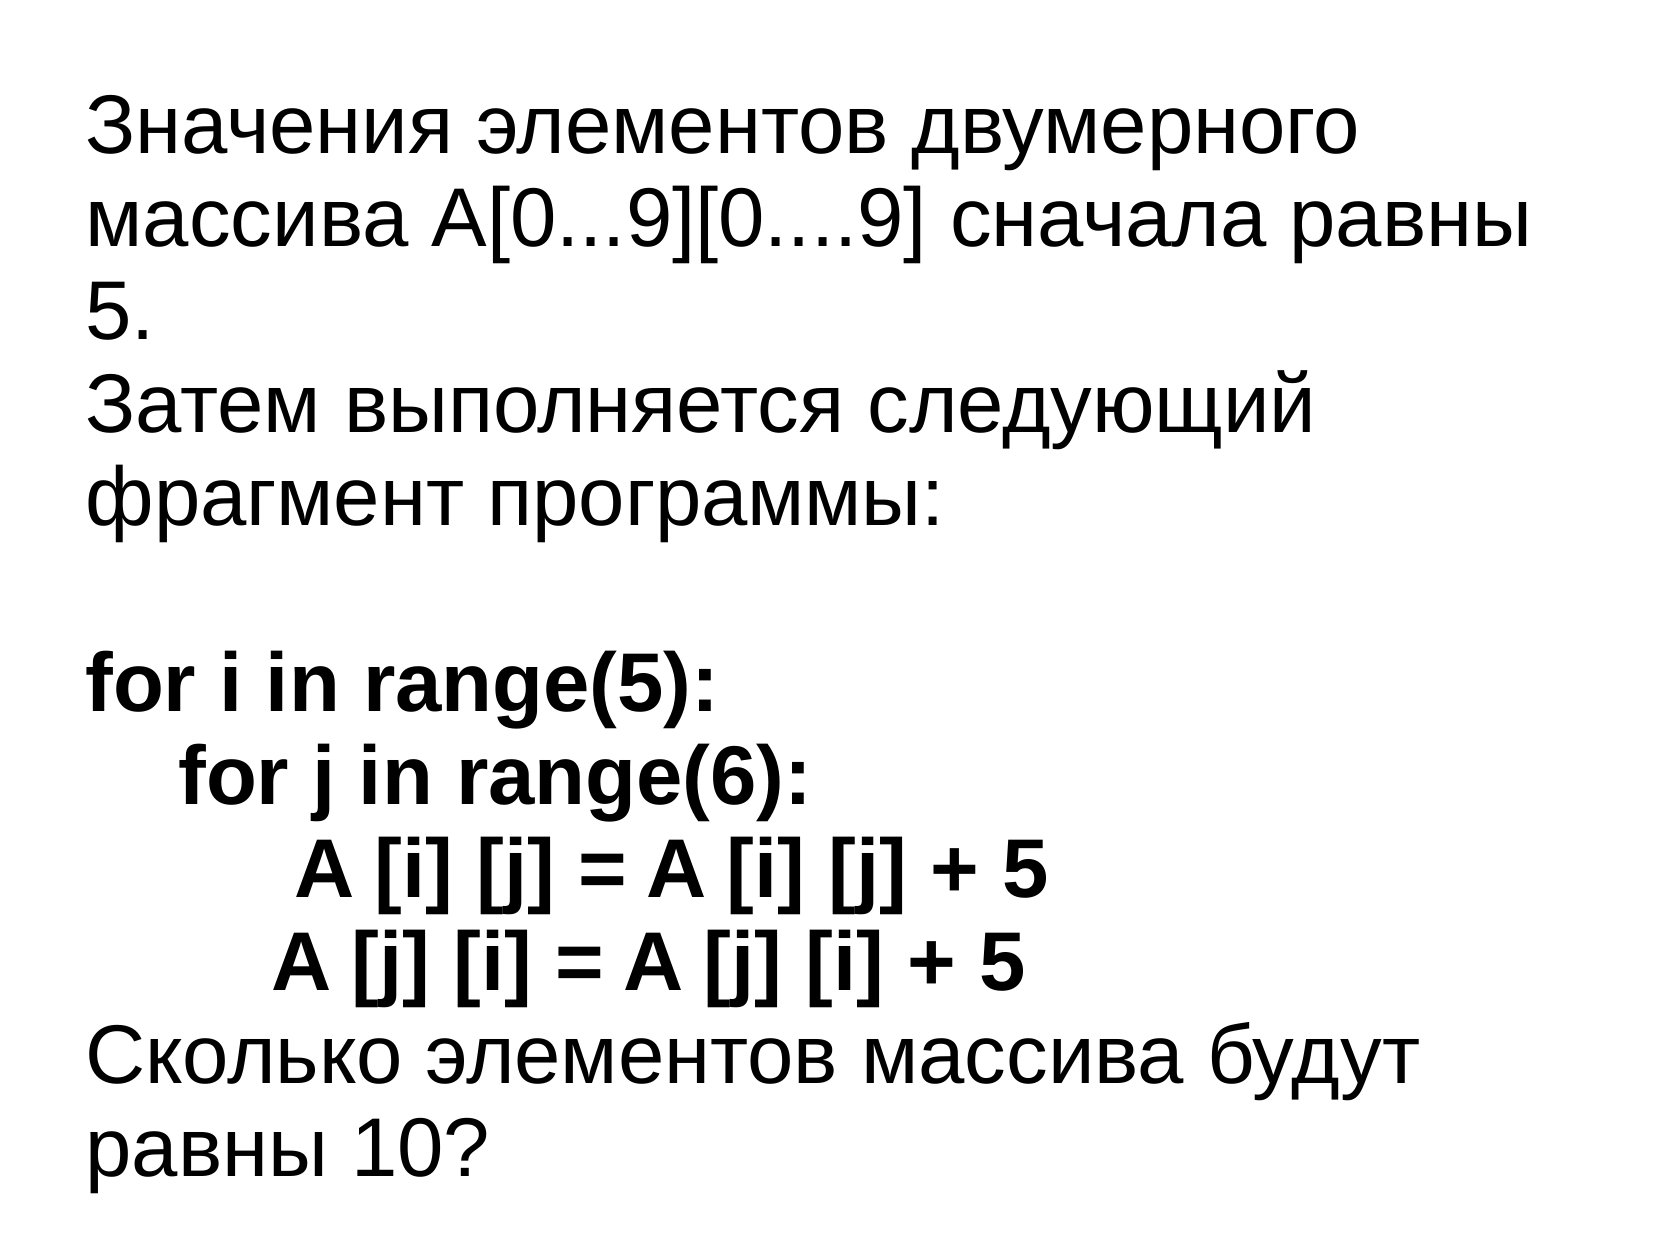

Значения элементов двумерного массива A[0...9][0....9] сначала равны 5.
Затем выполняется следующий фрагмент программы:
for i in range(5):
 for j in range(6):
 A [i] [j] = A [i] [j] + 5
 A [j] [i] = A [j] [i] + 5
Сколько элементов массива будут равны 10?